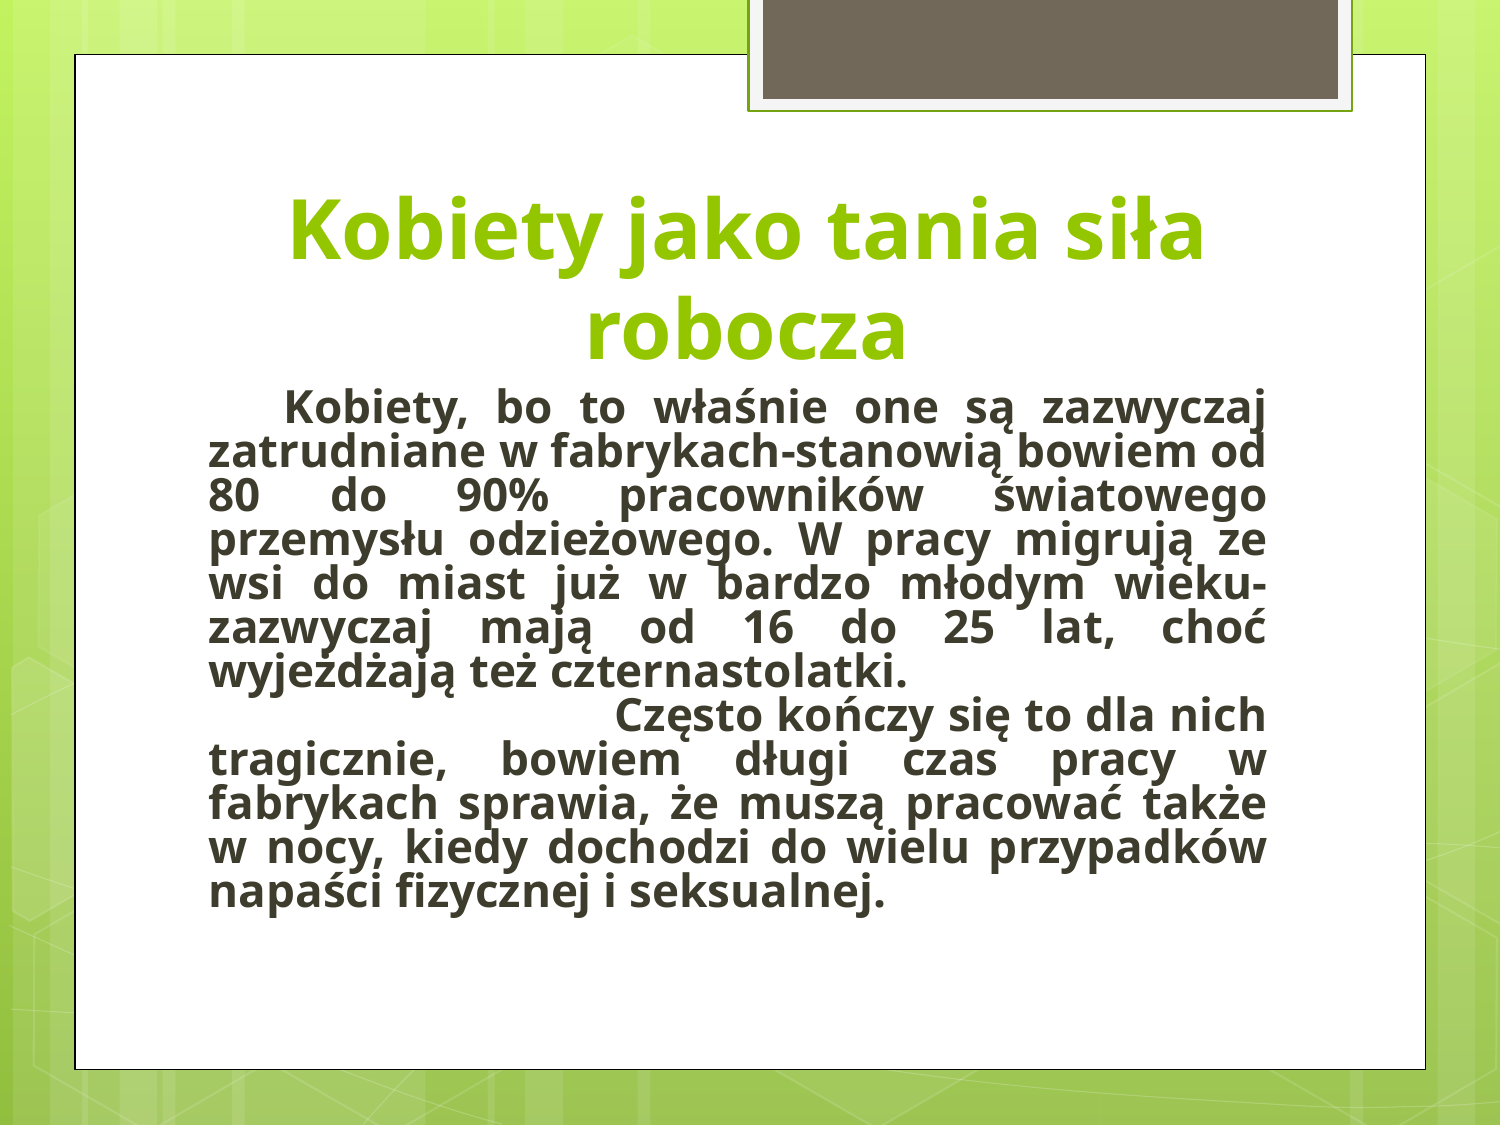

# Kobiety jako tania siła robocza
	Kobiety, bo to właśnie one są zazwyczaj zatrudniane w fabrykach-stanowią bowiem od 80 do 90% pracowników światowego przemysłu odzieżowego. W pracy migrują ze wsi do miast już w bardzo młodym wieku- zazwyczaj mają od 16 do 25 lat, choć wyjeżdżają też czternastolatki. 	 	Często kończy się to dla nich tragicznie, bowiem długi czas pracy w fabrykach sprawia, że muszą pracować także w nocy, kiedy dochodzi do wielu przypadków napaści fizycznej i seksualnej.